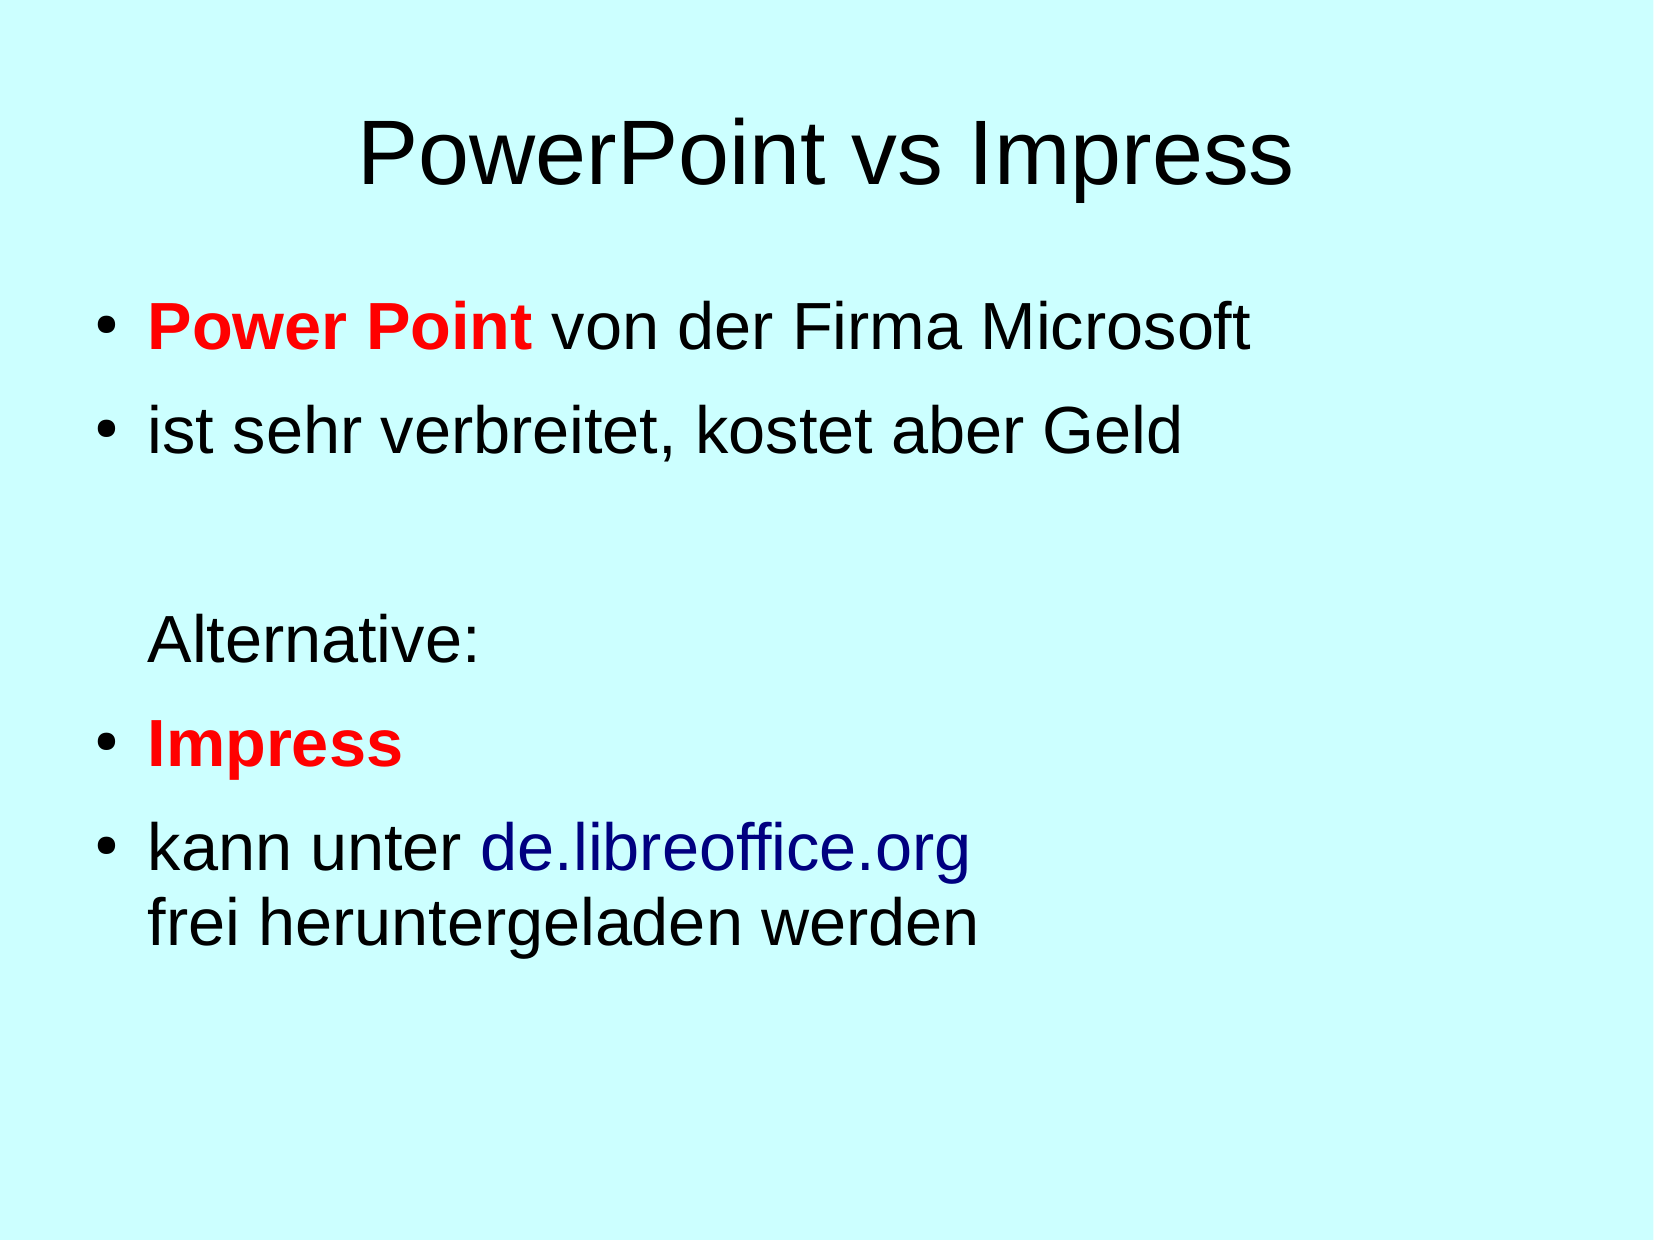

# PowerPoint vs Impress
Power Point von der Firma Microsoft
ist sehr verbreitet, kostet aber Geld
Alternative:
Impress
kann unter de.libreoffice.org
frei heruntergeladen werden